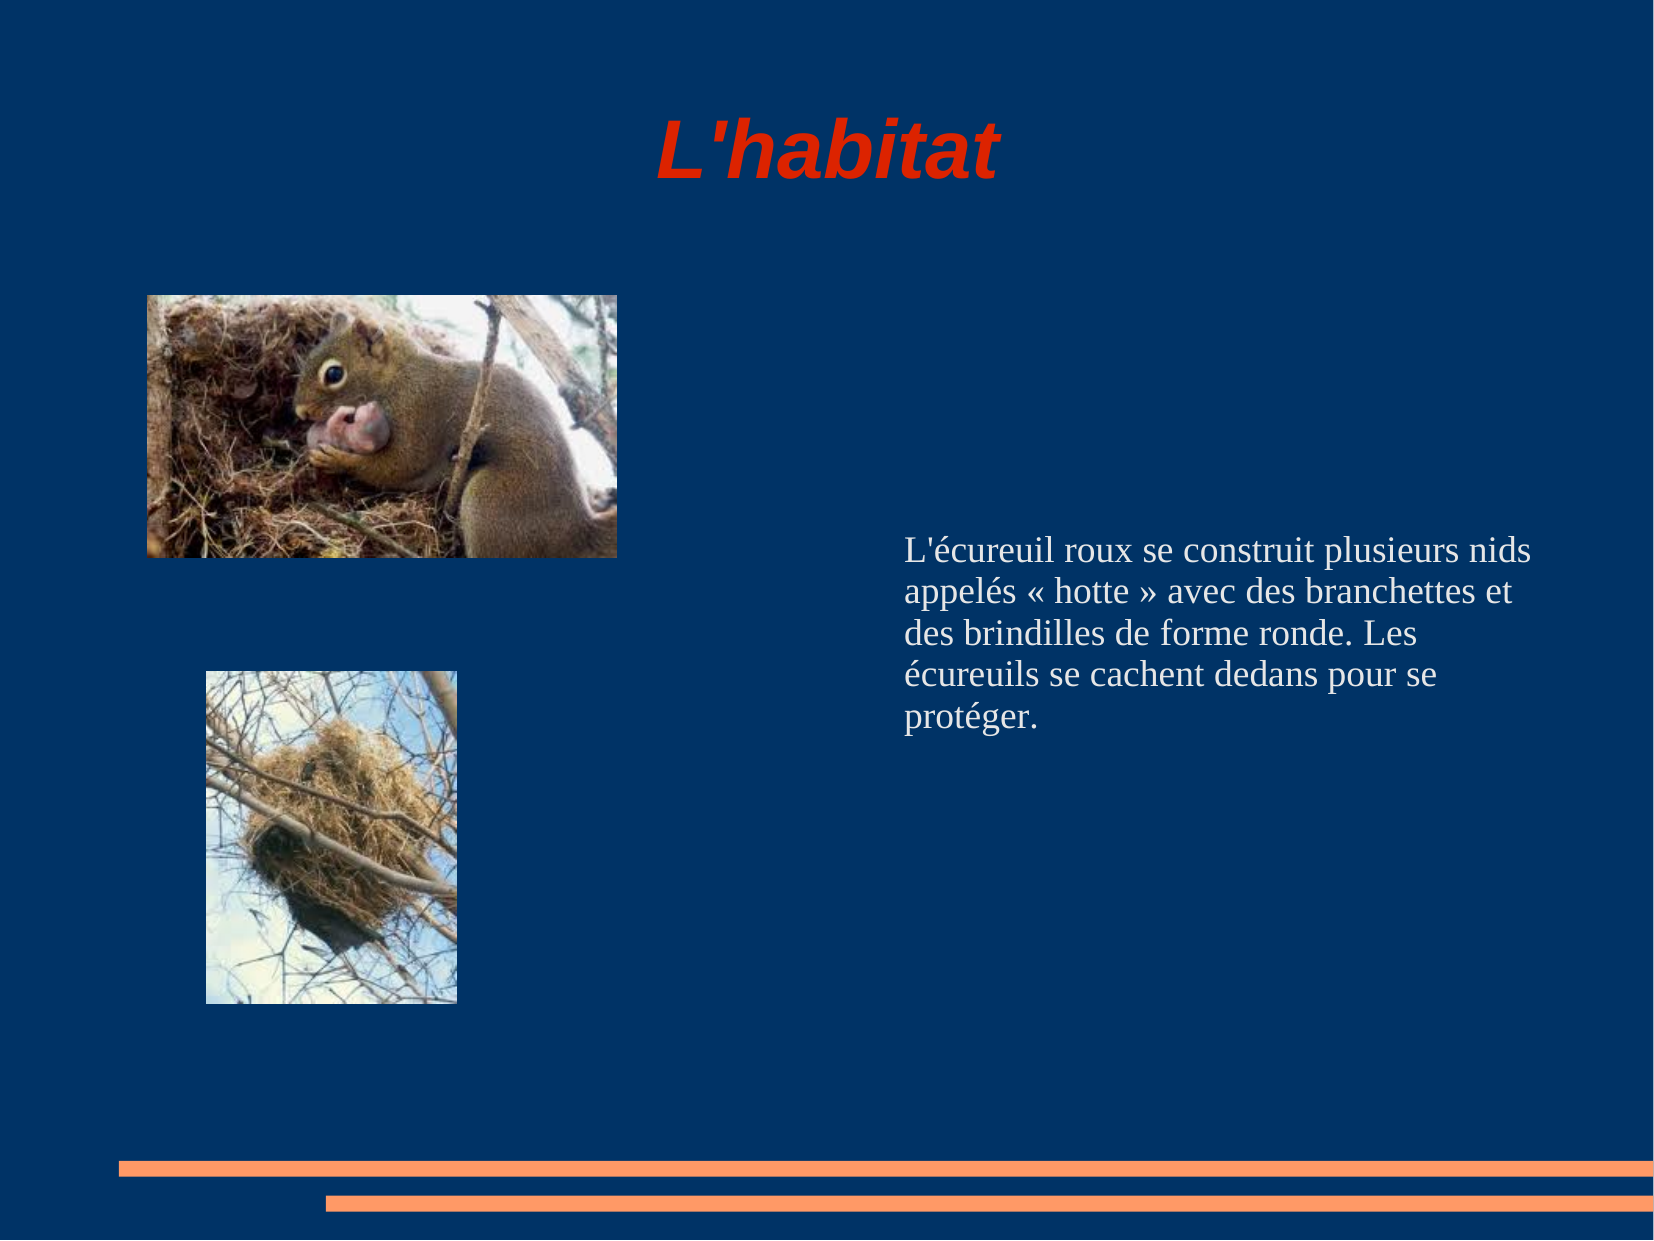

# L'habitat
L'écureuil roux se construit plusieurs nids appelés « hotte » avec des branchettes et des brindilles de forme ronde. Les écureuils se cachent dedans pour se protéger.